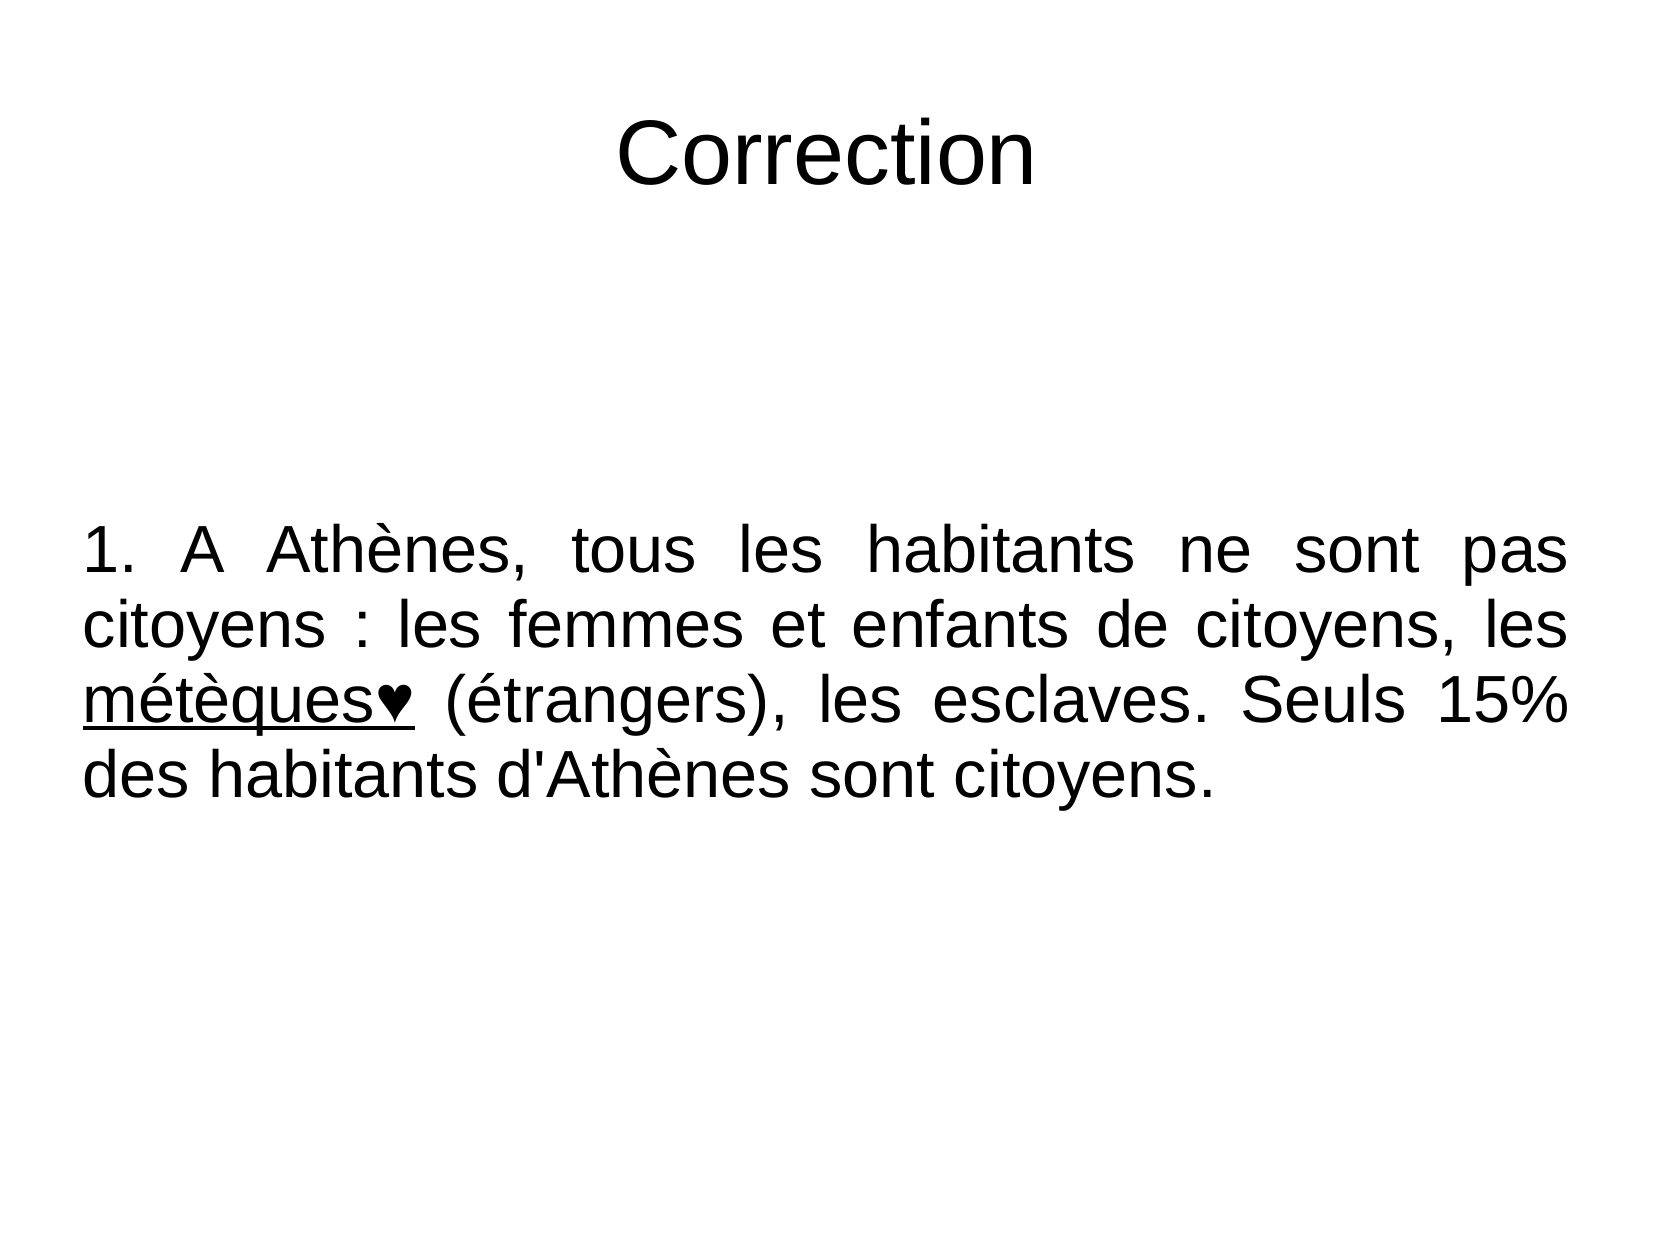

# Correction
1. A Athènes, tous les habitants ne sont pas citoyens : les femmes et enfants de citoyens, les métèques♥ (étrangers), les esclaves. Seuls 15% des habitants d'Athènes sont citoyens.